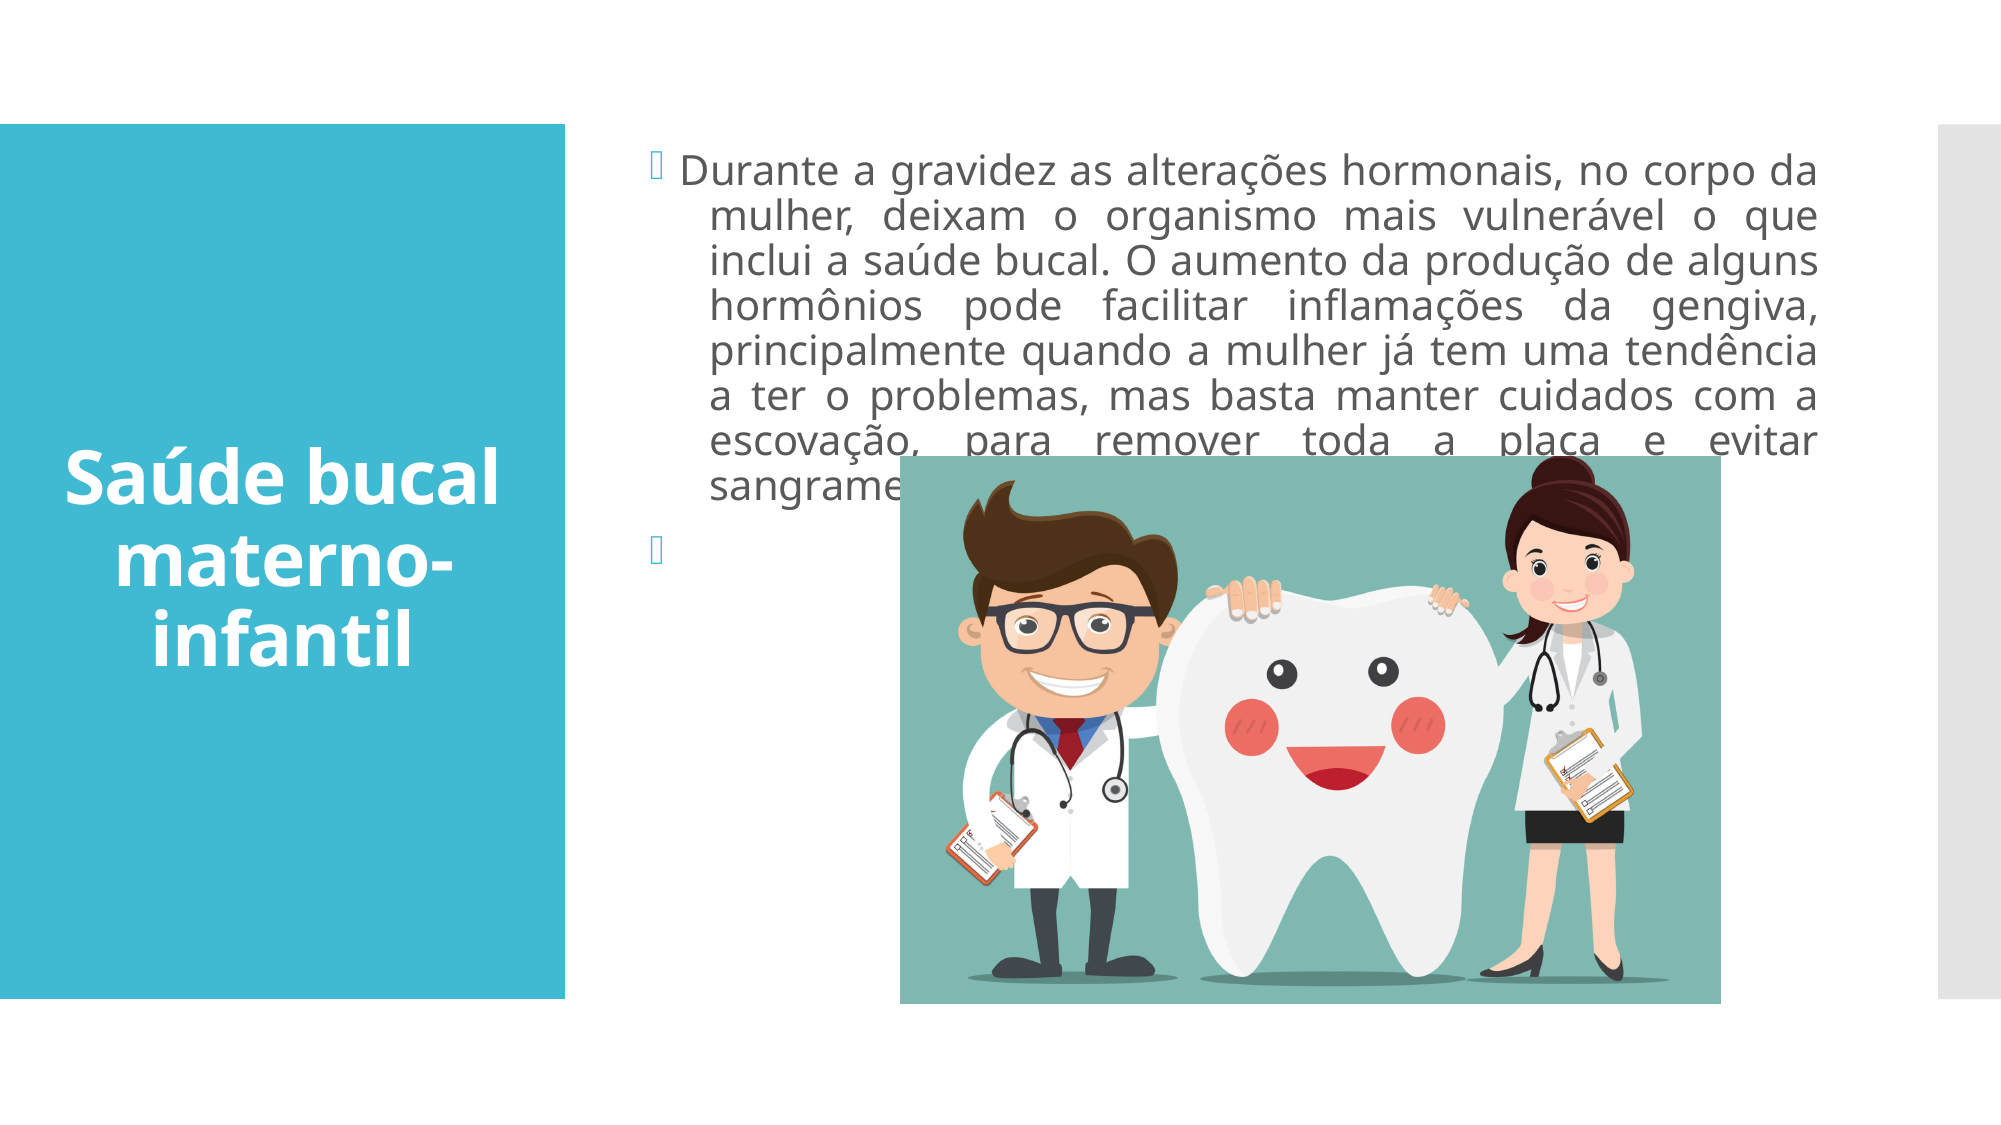

Durante a gravidez as alterações hormonais, no corpo da mulher, deixam o organismo mais vulnerável o que inclui a saúde bucal. O aumento da produção de alguns hormônios pode facilitar inflamações da gengiva, principalmente quando a mulher já tem uma tendência a ter o problemas, mas basta manter cuidados com a escovação, para remover toda a placa e evitar sangramento gengival.
# Saúde bucal materno-infantil